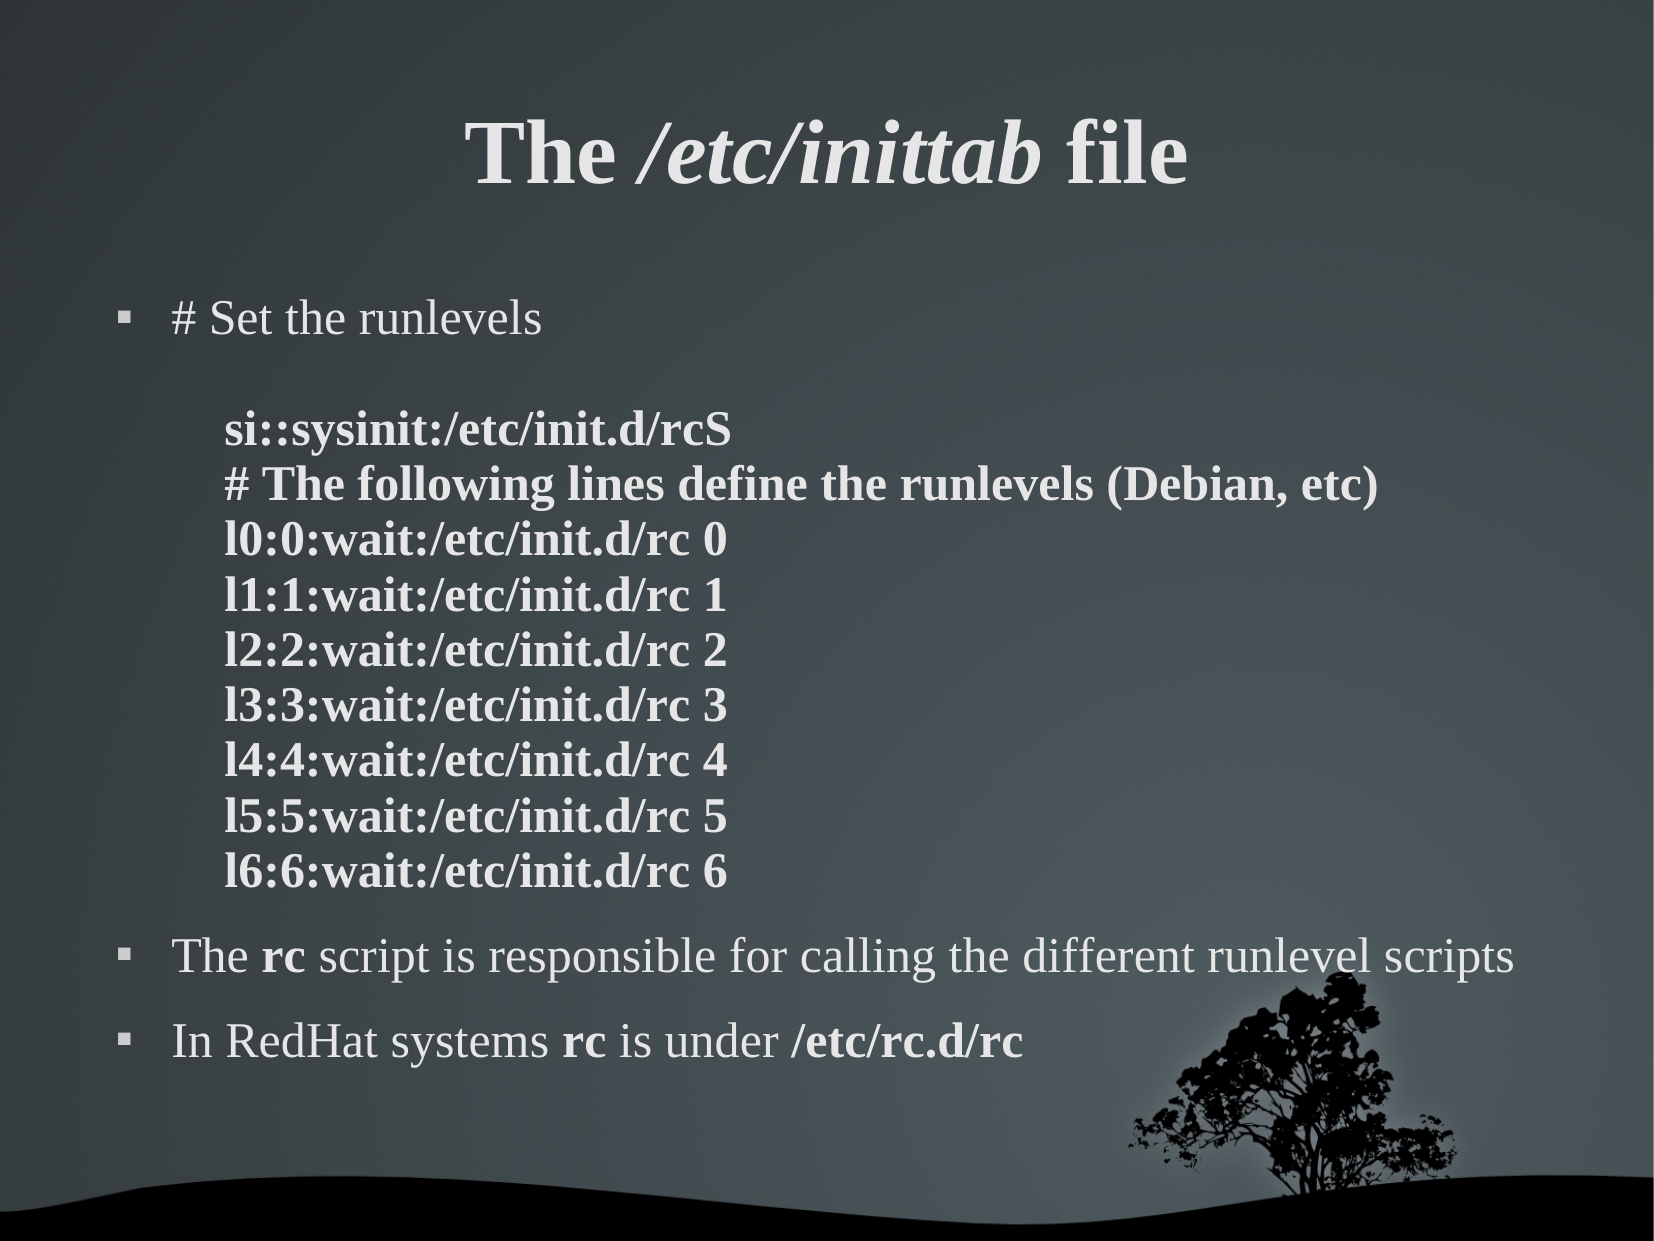

The /etc/inittab file
# # Set the runlevels si::sysinit:/etc/init.d/rcS # The following lines define the runlevels (Debian, etc) l0:0:wait:/etc/init.d/rc 0 l1:1:wait:/etc/init.d/rc 1 l2:2:wait:/etc/init.d/rc 2 l3:3:wait:/etc/init.d/rc 3 l4:4:wait:/etc/init.d/rc 4 l5:5:wait:/etc/init.d/rc 5 l6:6:wait:/etc/init.d/rc 6
The rc script is responsible for calling the different runlevel scripts
In RedHat systems rc is under /etc/rc.d/rc